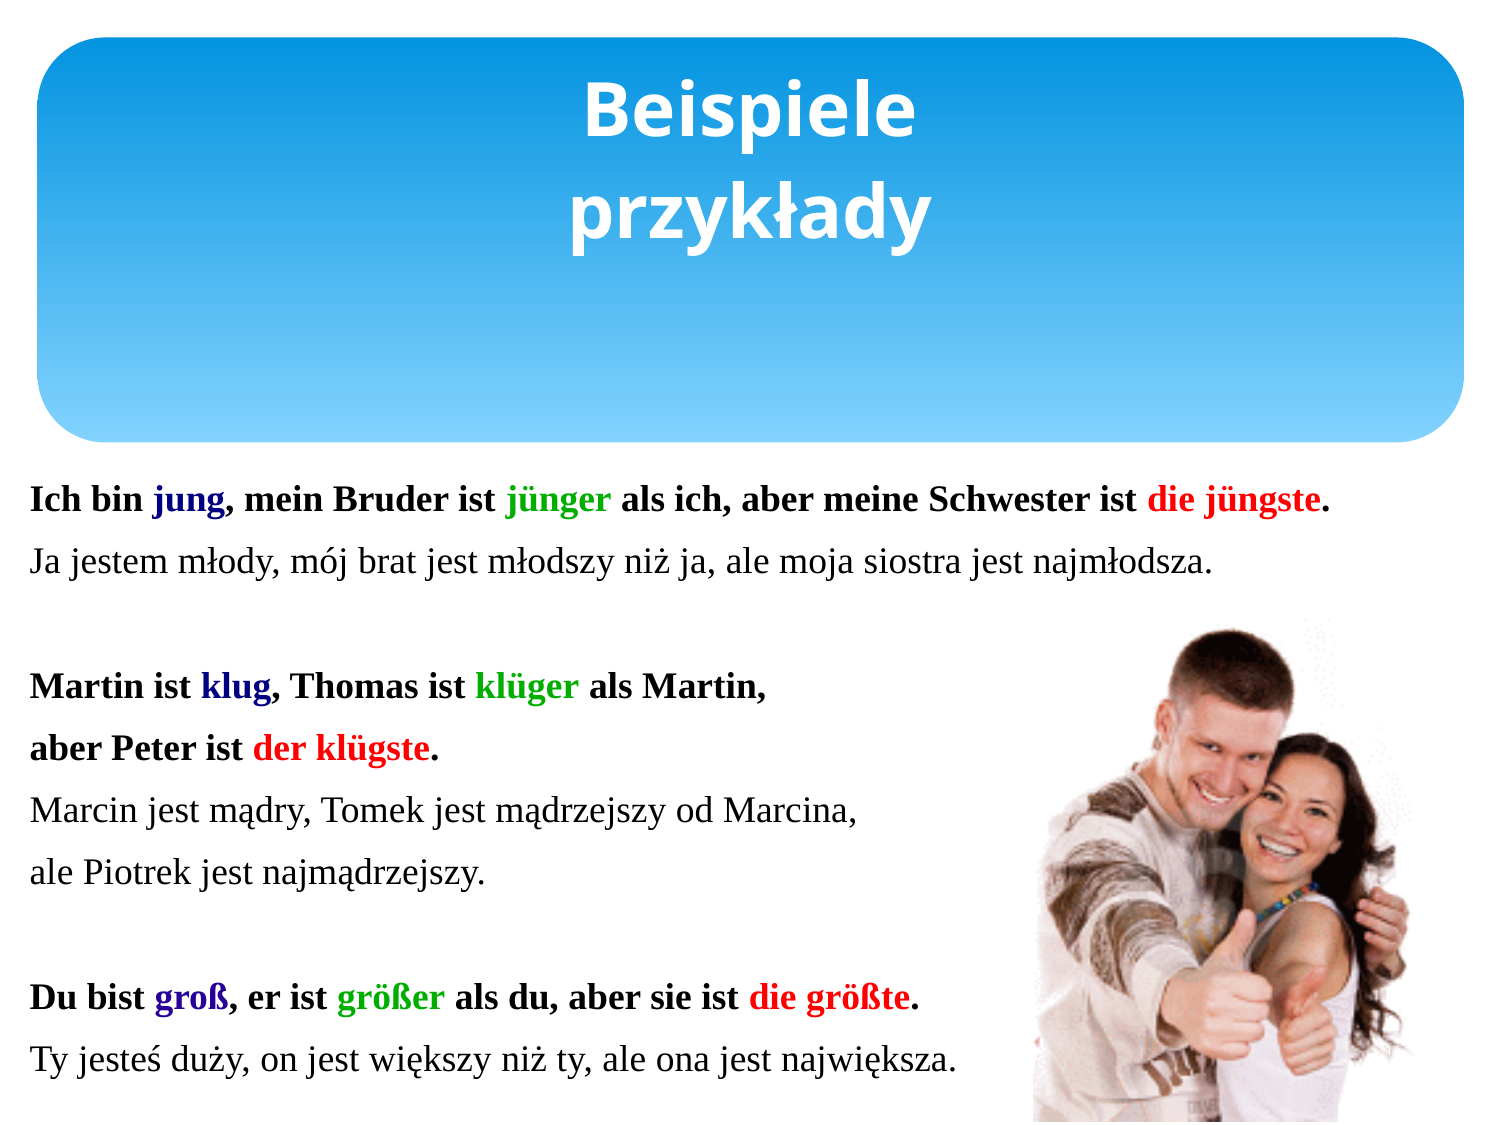

# Beispiele przykłady
Ich bin jung, mein Bruder ist jünger als ich, aber meine Schwester ist die jüngste.
Ja jestem młody, mój brat jest młodszy niż ja, ale moja siostra jest najmłodsza.
Martin ist klug, Thomas ist klüger als Martin,
aber Peter ist der klügste.
Marcin jest mądry, Tomek jest mądrzejszy od Marcina,
ale Piotrek jest najmądrzejszy.
Du bist groß, er ist größer als du, aber sie ist die größte.
Ty jesteś duży, on jest większy niż ty, ale ona jest największa.